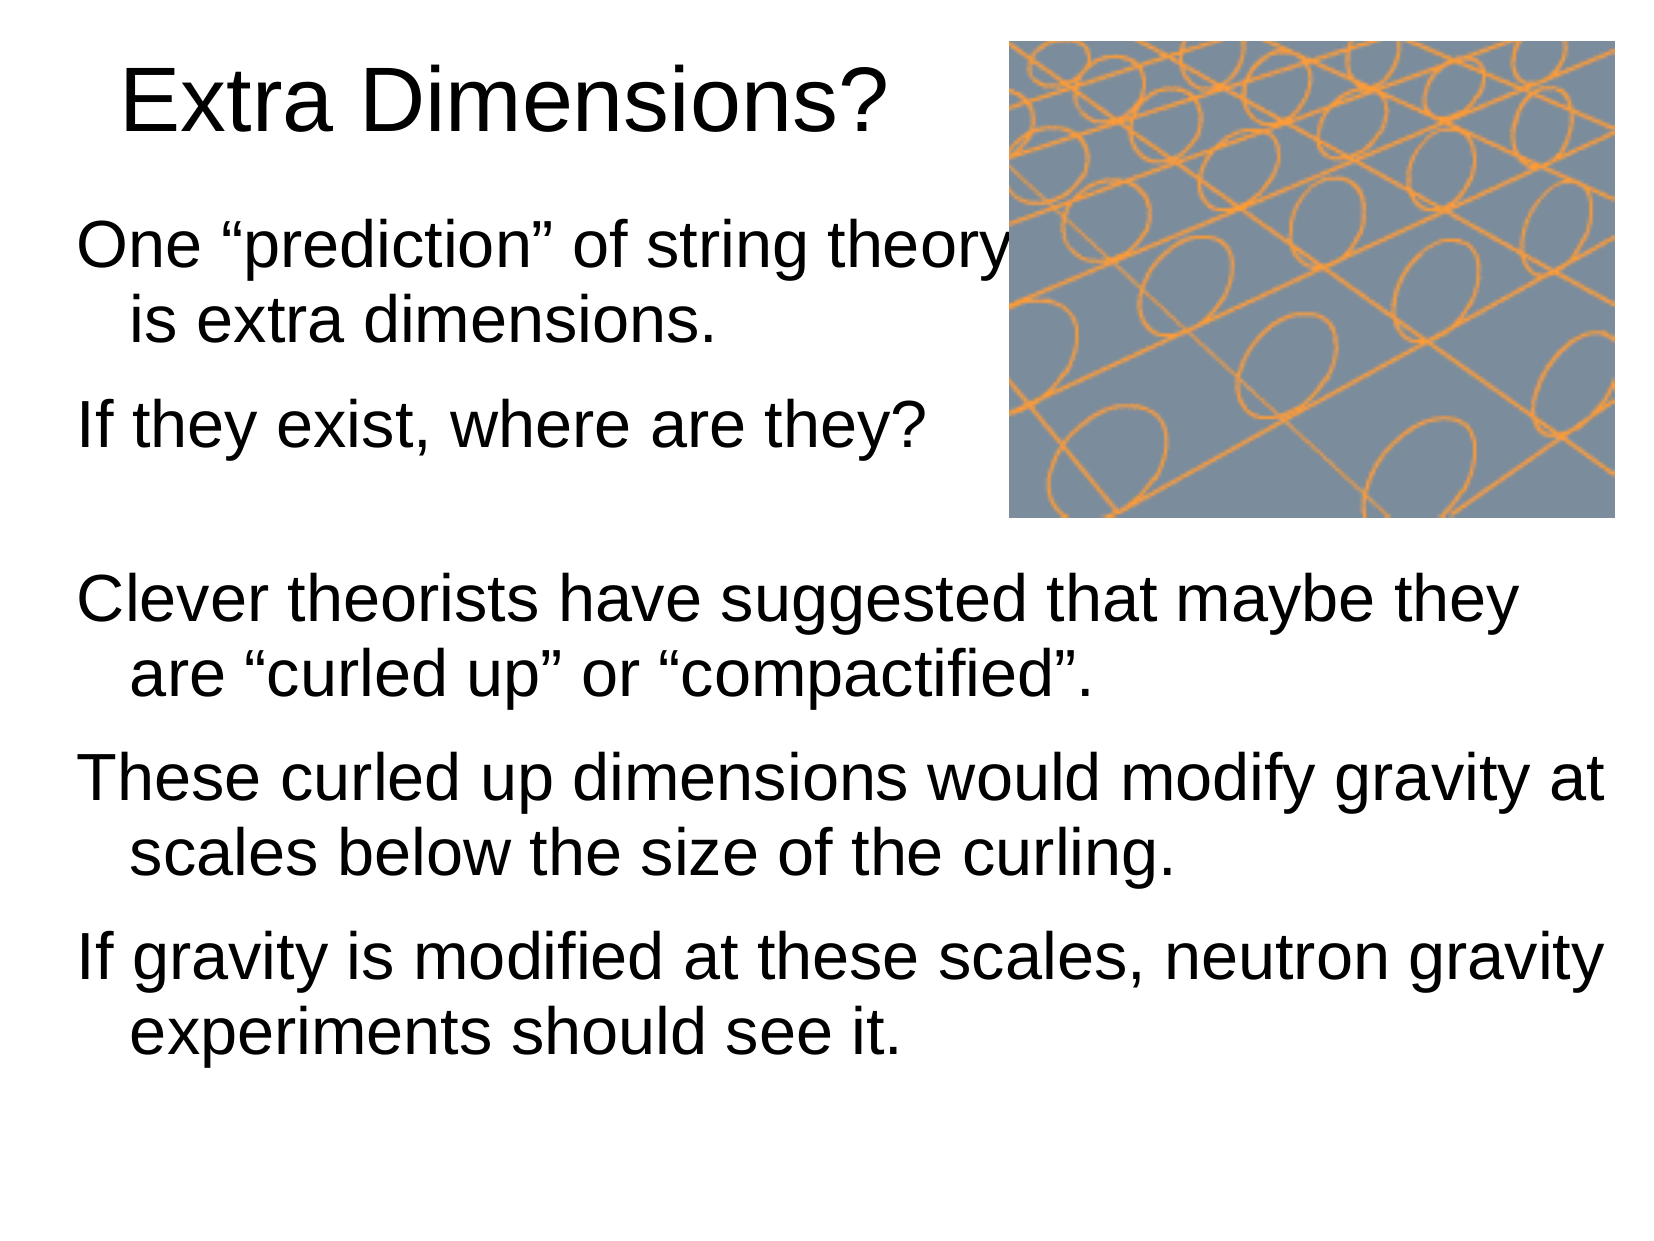

# Extra Dimensions?
One “prediction” of string theory is extra dimensions.
If they exist, where are they?
Clever theorists have suggested that maybe they are “curled up” or “compactified”.
These curled up dimensions would modify gravity at scales below the size of the curling.
If gravity is modified at these scales, neutron gravity experiments should see it.